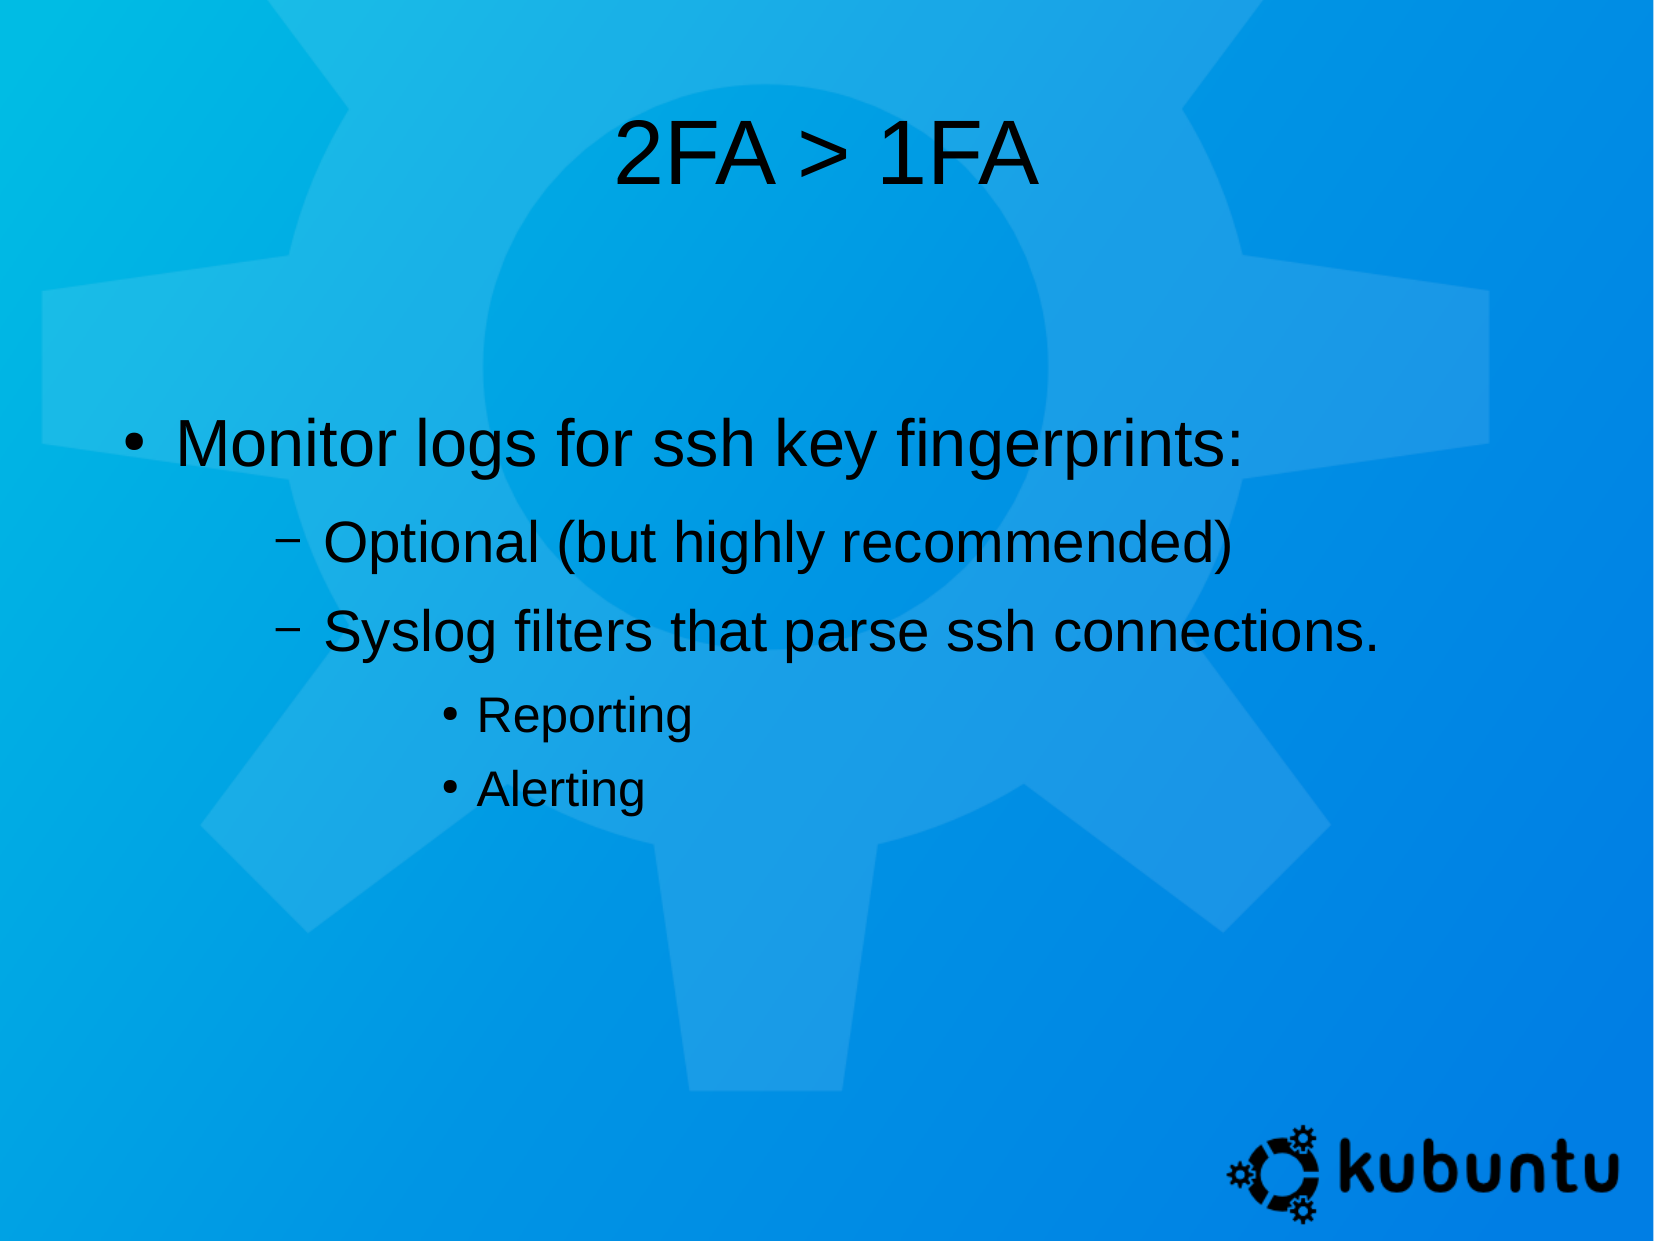

# 2FA > 1FA
Monitor logs for ssh key fingerprints:
Optional (but highly recommended)
Syslog filters that parse ssh connections.
Reporting
Alerting